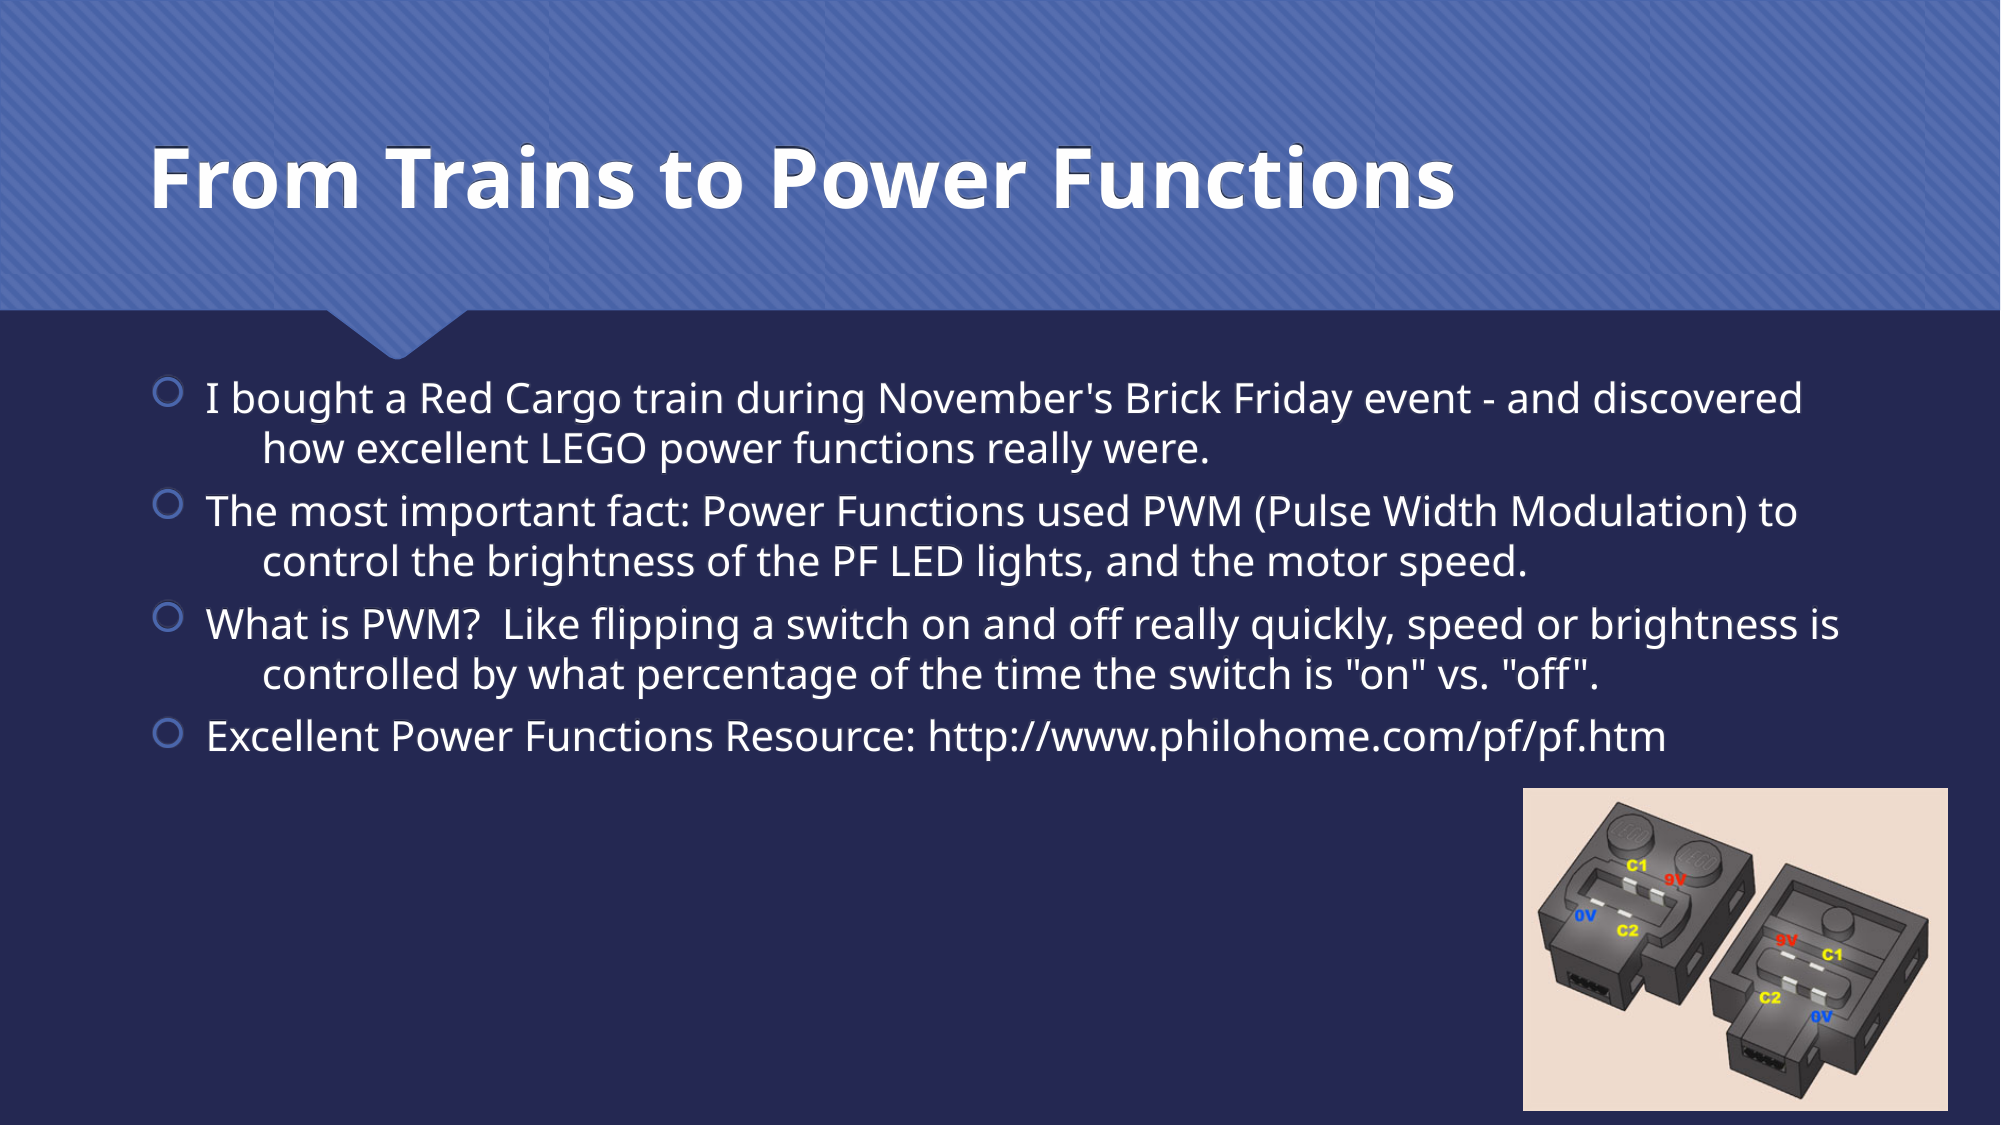

# From Trains to Power Functions
I bought a Red Cargo train during November's Brick Friday event - and discovered how excellent LEGO power functions really were.
The most important fact: Power Functions used PWM (Pulse Width Modulation) to control the brightness of the PF LED lights, and the motor speed.
What is PWM?  Like flipping a switch on and off really quickly, speed or brightness is controlled by what percentage of the time the switch is "on" vs. "off".
Excellent Power Functions Resource: http://www.philohome.com/pf/pf.htm